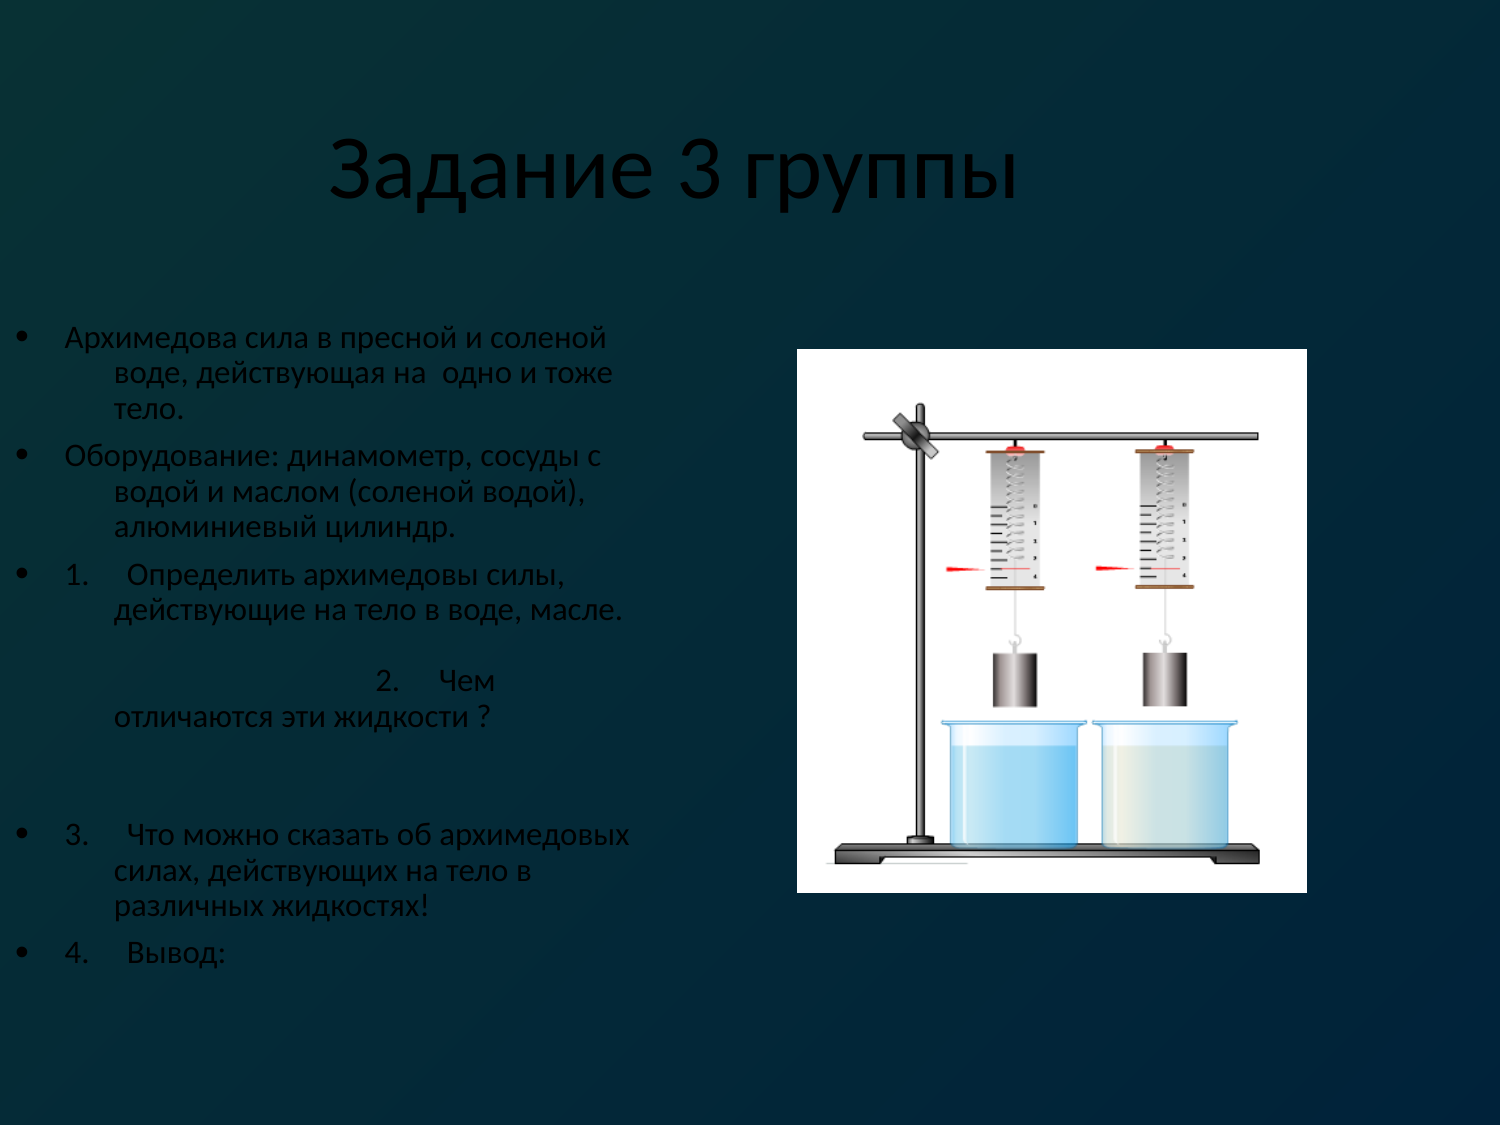

# Задание 3 группы
Архимедова сила в пресной и соленой воде, действующая на  одно и тоже тело.
Оборудование: динамометр, сосуды с водой и маслом (соленой водой), алюминиевый цилиндр.
1.     Определить архимедовы силы, действующие на тело в воде, масле. 2.     Чем отличаются эти жидкости ?
3.     Что можно сказать об архимедовых силах, действующих на тело в различных жидкостях!
4.     Вывод: